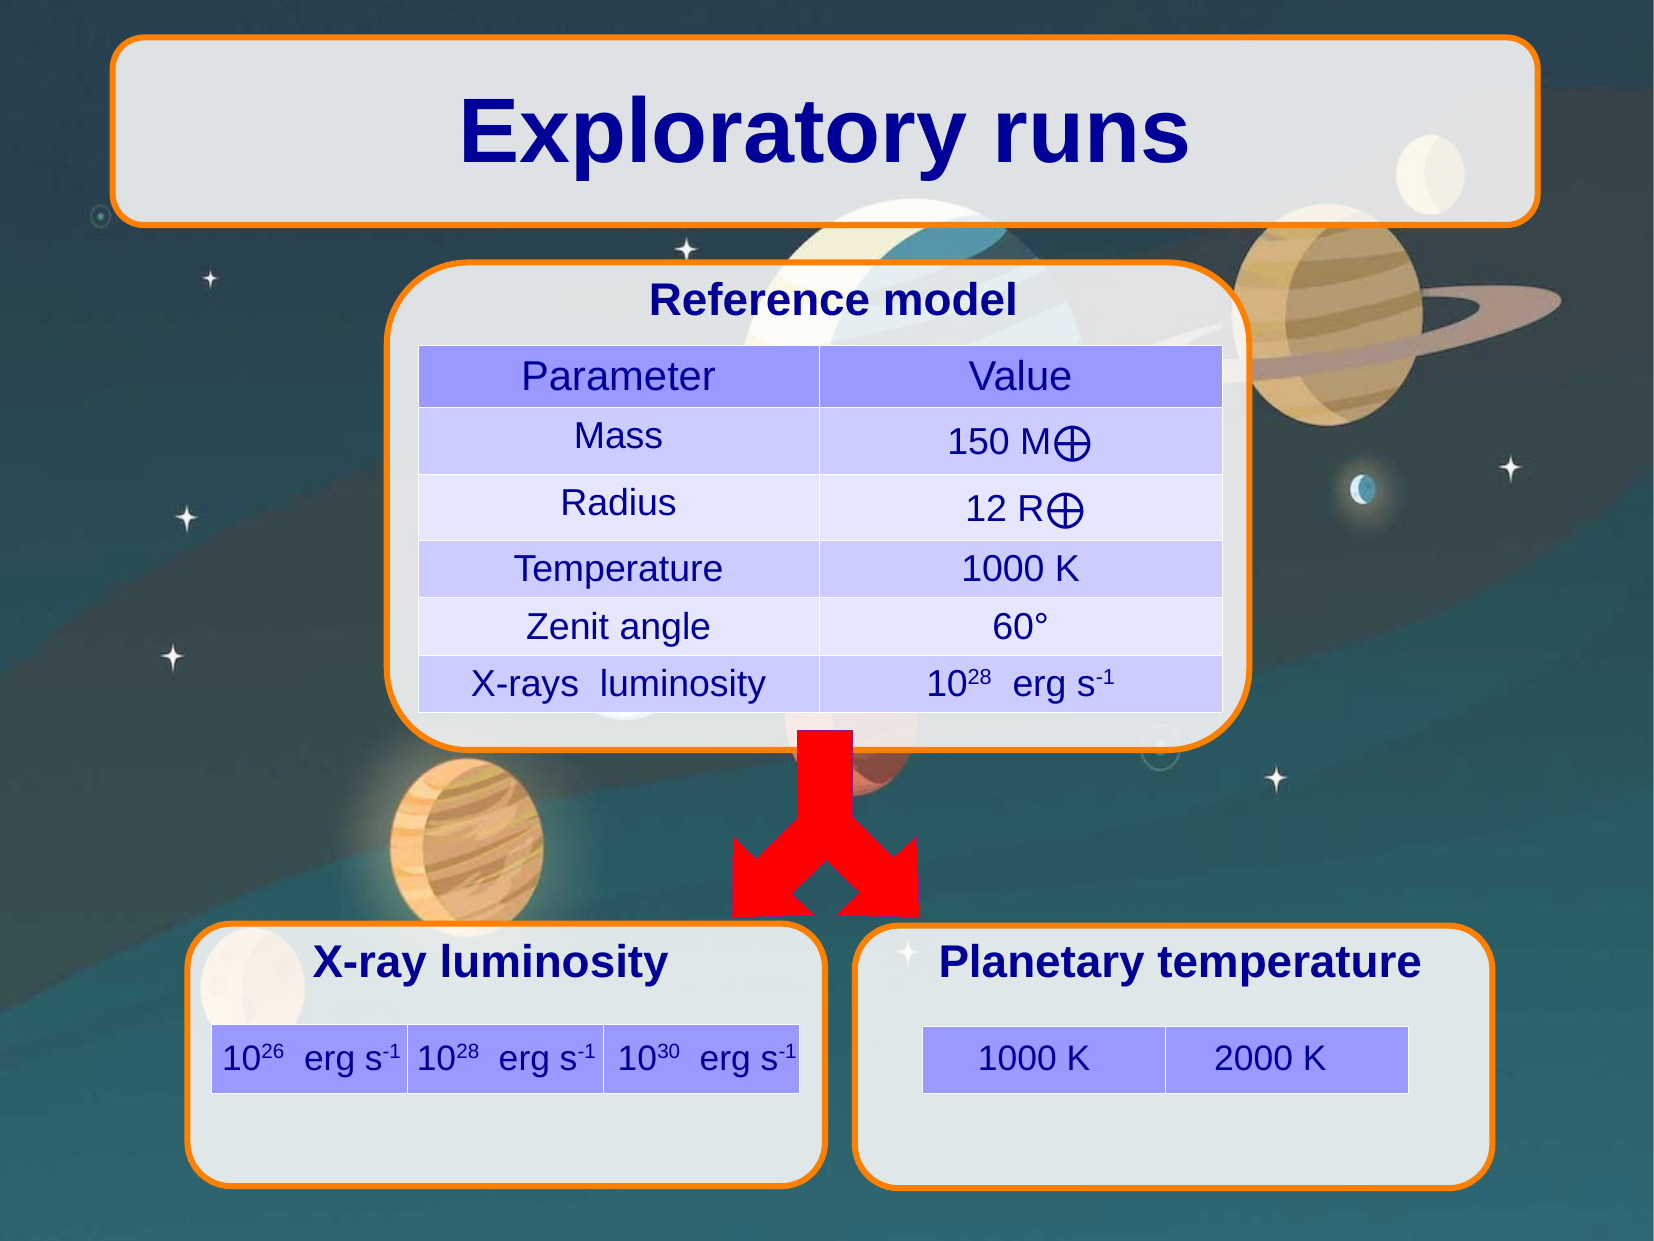

Exploratory runs
# Reference model
Reference model
| Parameter | Value |
| --- | --- |
| Mass | 150 M⨁ |
| Radius | 12 R⨁ |
| Temperature | 1000 K |
| Zenit angle | 60° |
| X-rays luminosity | 1028 erg s-1 |
X-ray luminosity
Planetary temperature
| | | |
| --- | --- | --- |
| | |
| --- | --- |
1026 erg s-1
1028 erg s-1
1030 erg s-1
1000 K
2000 K